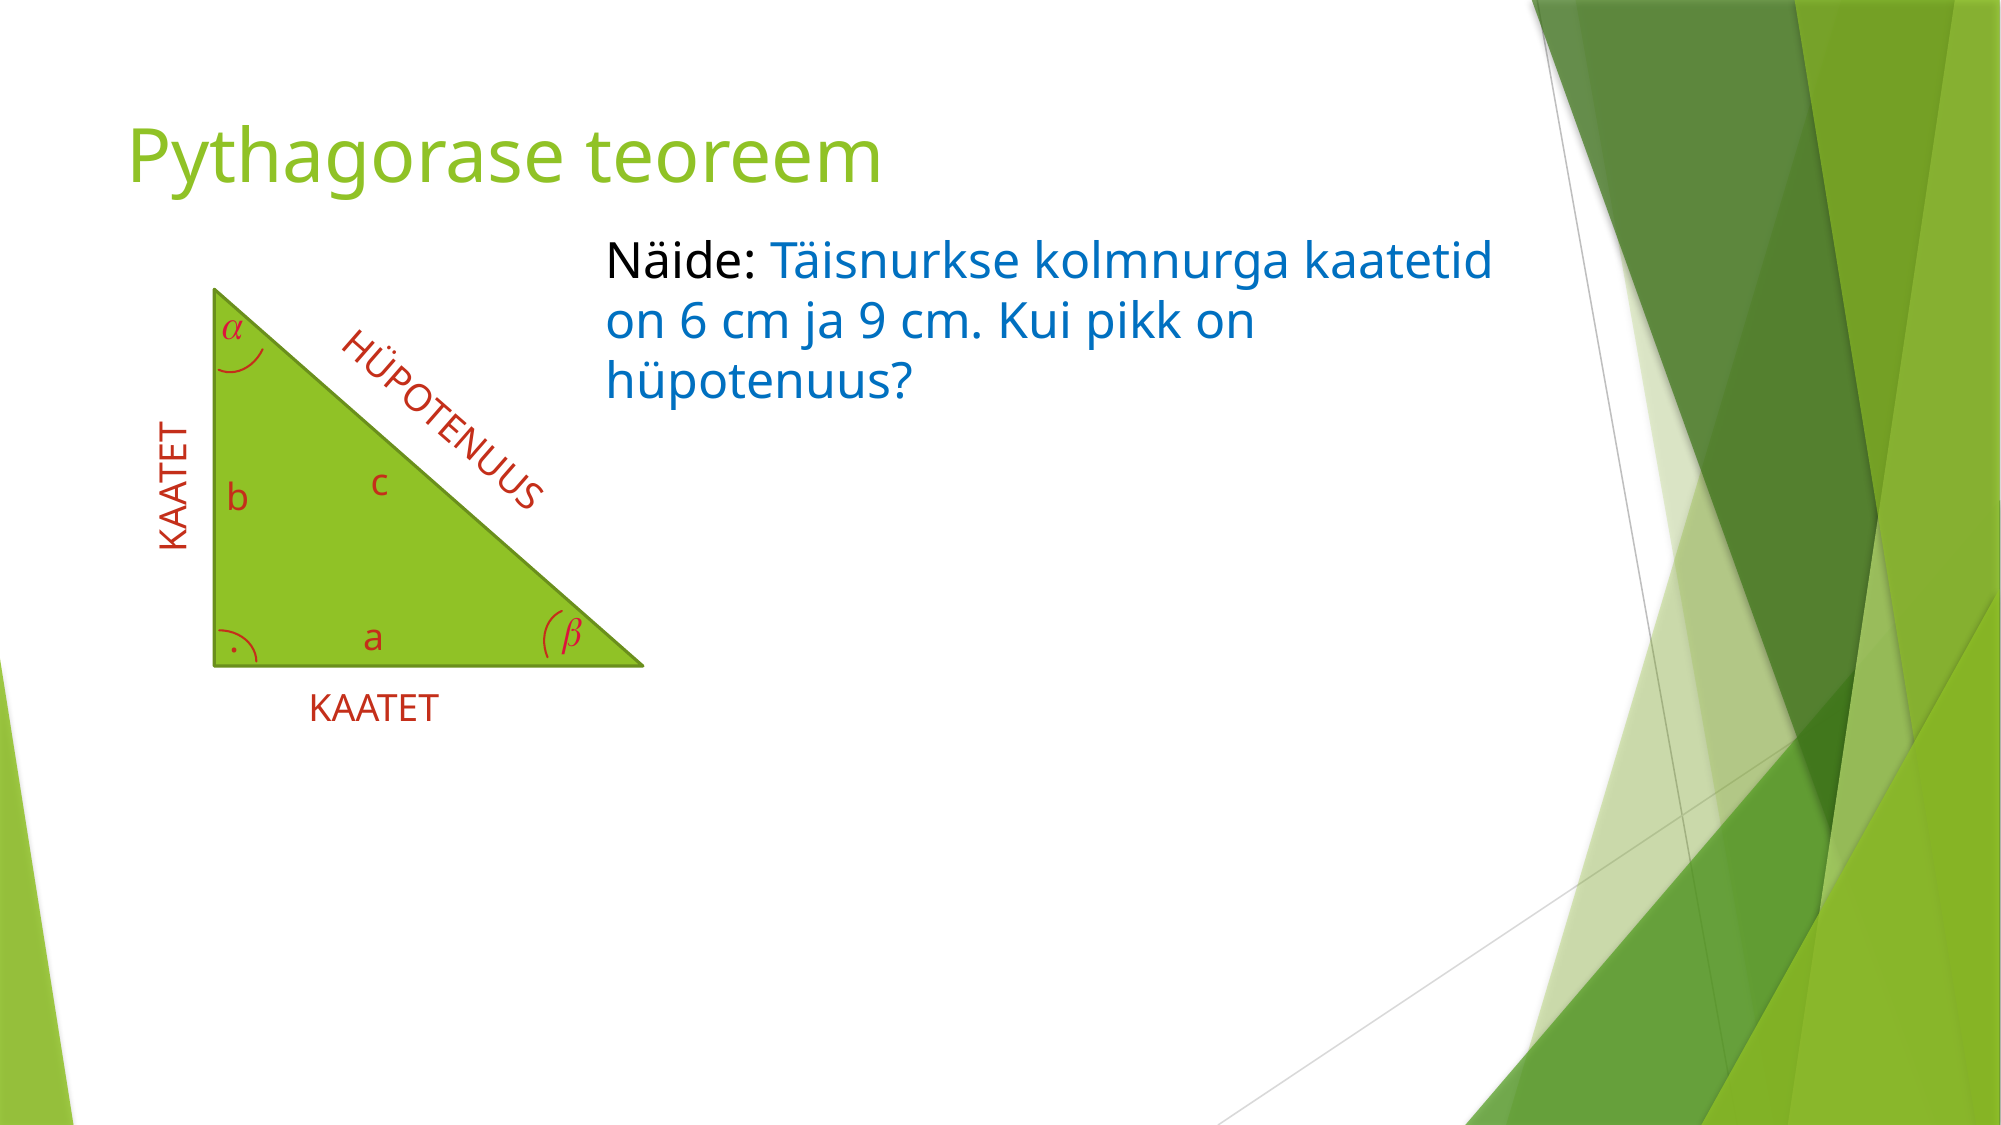

# Pythagorase teoreem
Näide: Täisnurkse kolmnurga kaatetid on 6 cm ja 9 cm. Kui pikk on hüpotenuus?
HÜPOTENUUS
c
KAATET
b
a
.
KAATET